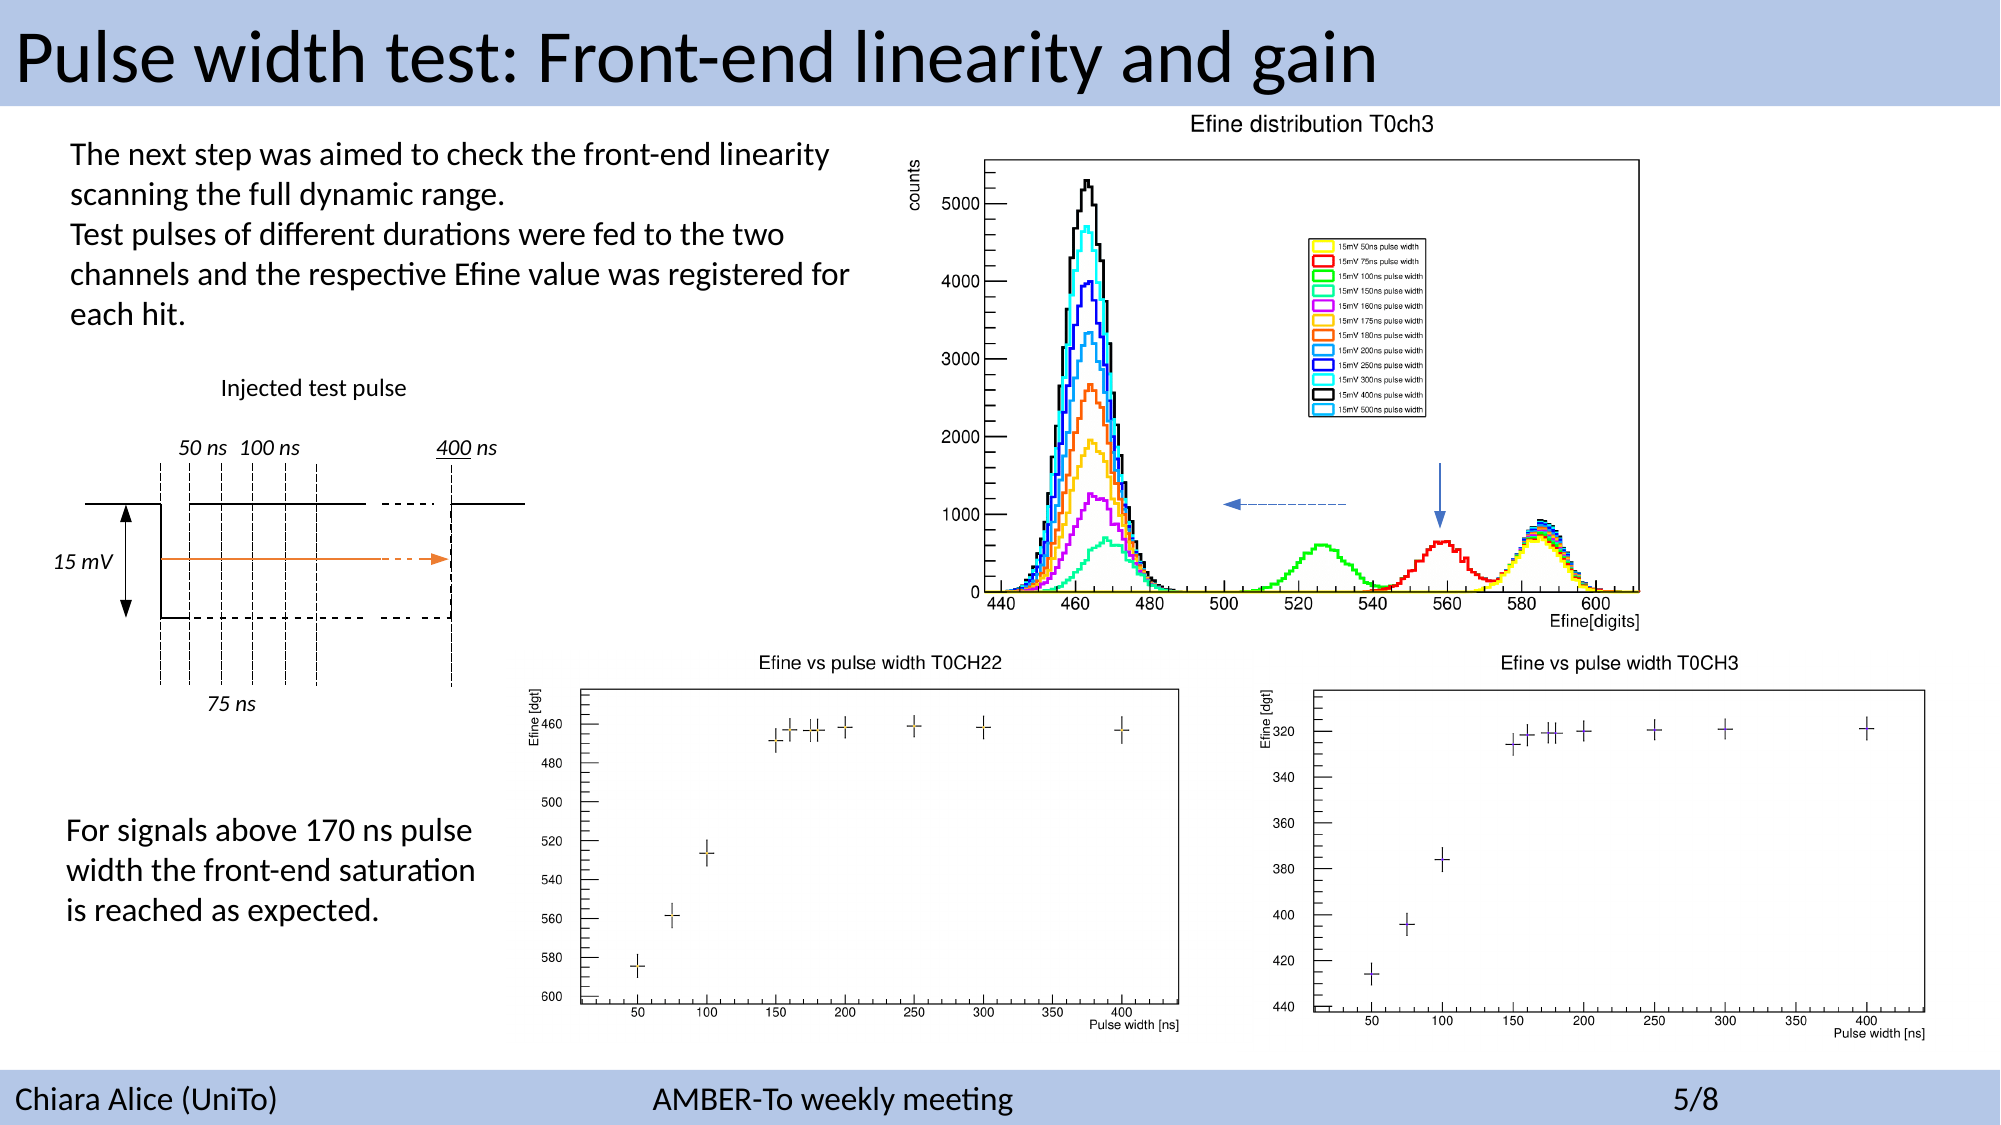

Pulse width test: Front-end linearity and gain
The next step was aimed to check the front-end linearity scanning the full dynamic range.
Test pulses of different durations were fed to the two channels and the respective Efine value was registered for each hit.
Injected test pulse
 50 ns
100 ns
400 ns
15 mV
75 ns
For signals above 170 ns pulse width the front-end saturation is reached as expected.
Chiara Alice (UniTo)			 AMBER-To weekly meeting 5/8